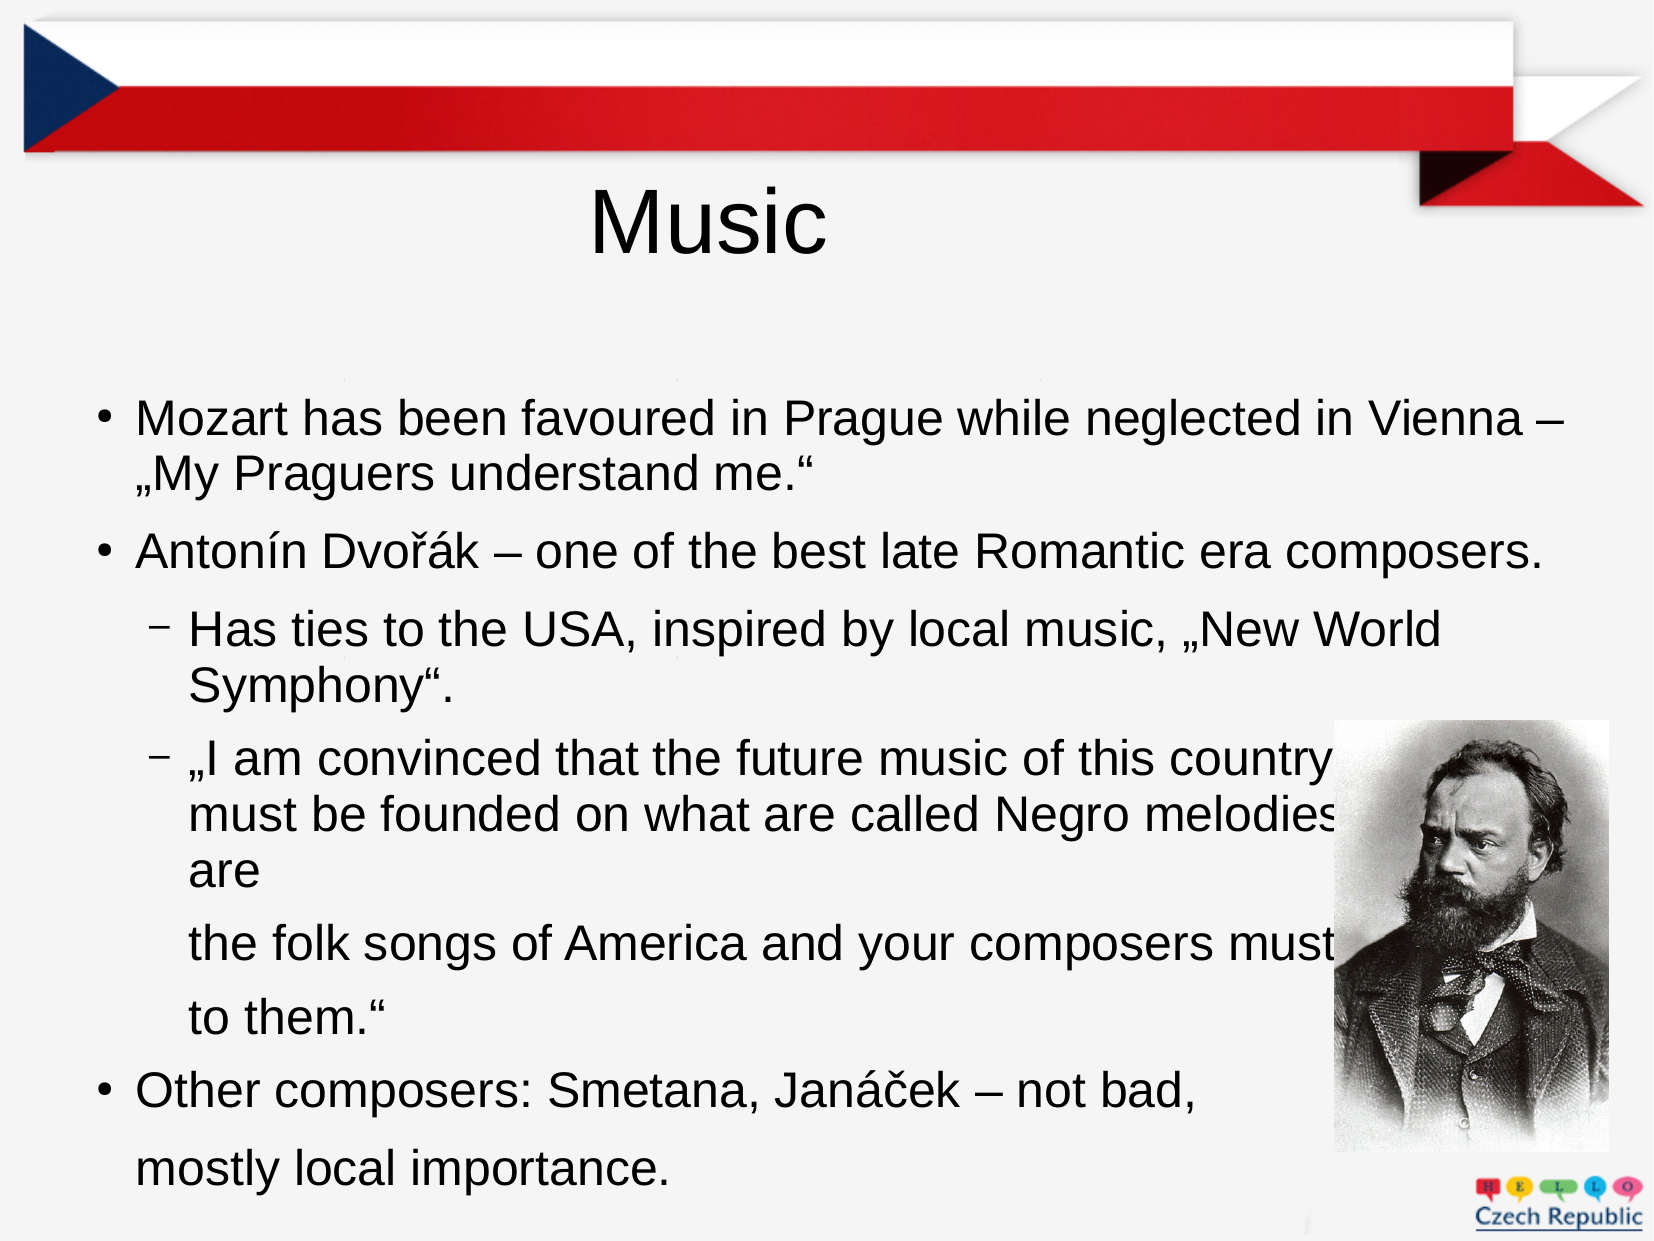

# Music
Mozart has been favoured in Prague while neglected in Vienna – „My Praguers understand me.“
Antonín Dvořák – one of the best late Romantic era composers.
Has ties to the USA, inspired by local music, „New World Symphony“.
„I am convinced that the future music of this country (USA) must be founded on what are called Negro melodies. (…) They are
the folk songs of America and your composers must turn
to them.“
Other composers: Smetana, Janáček – not bad,
mostly local importance.